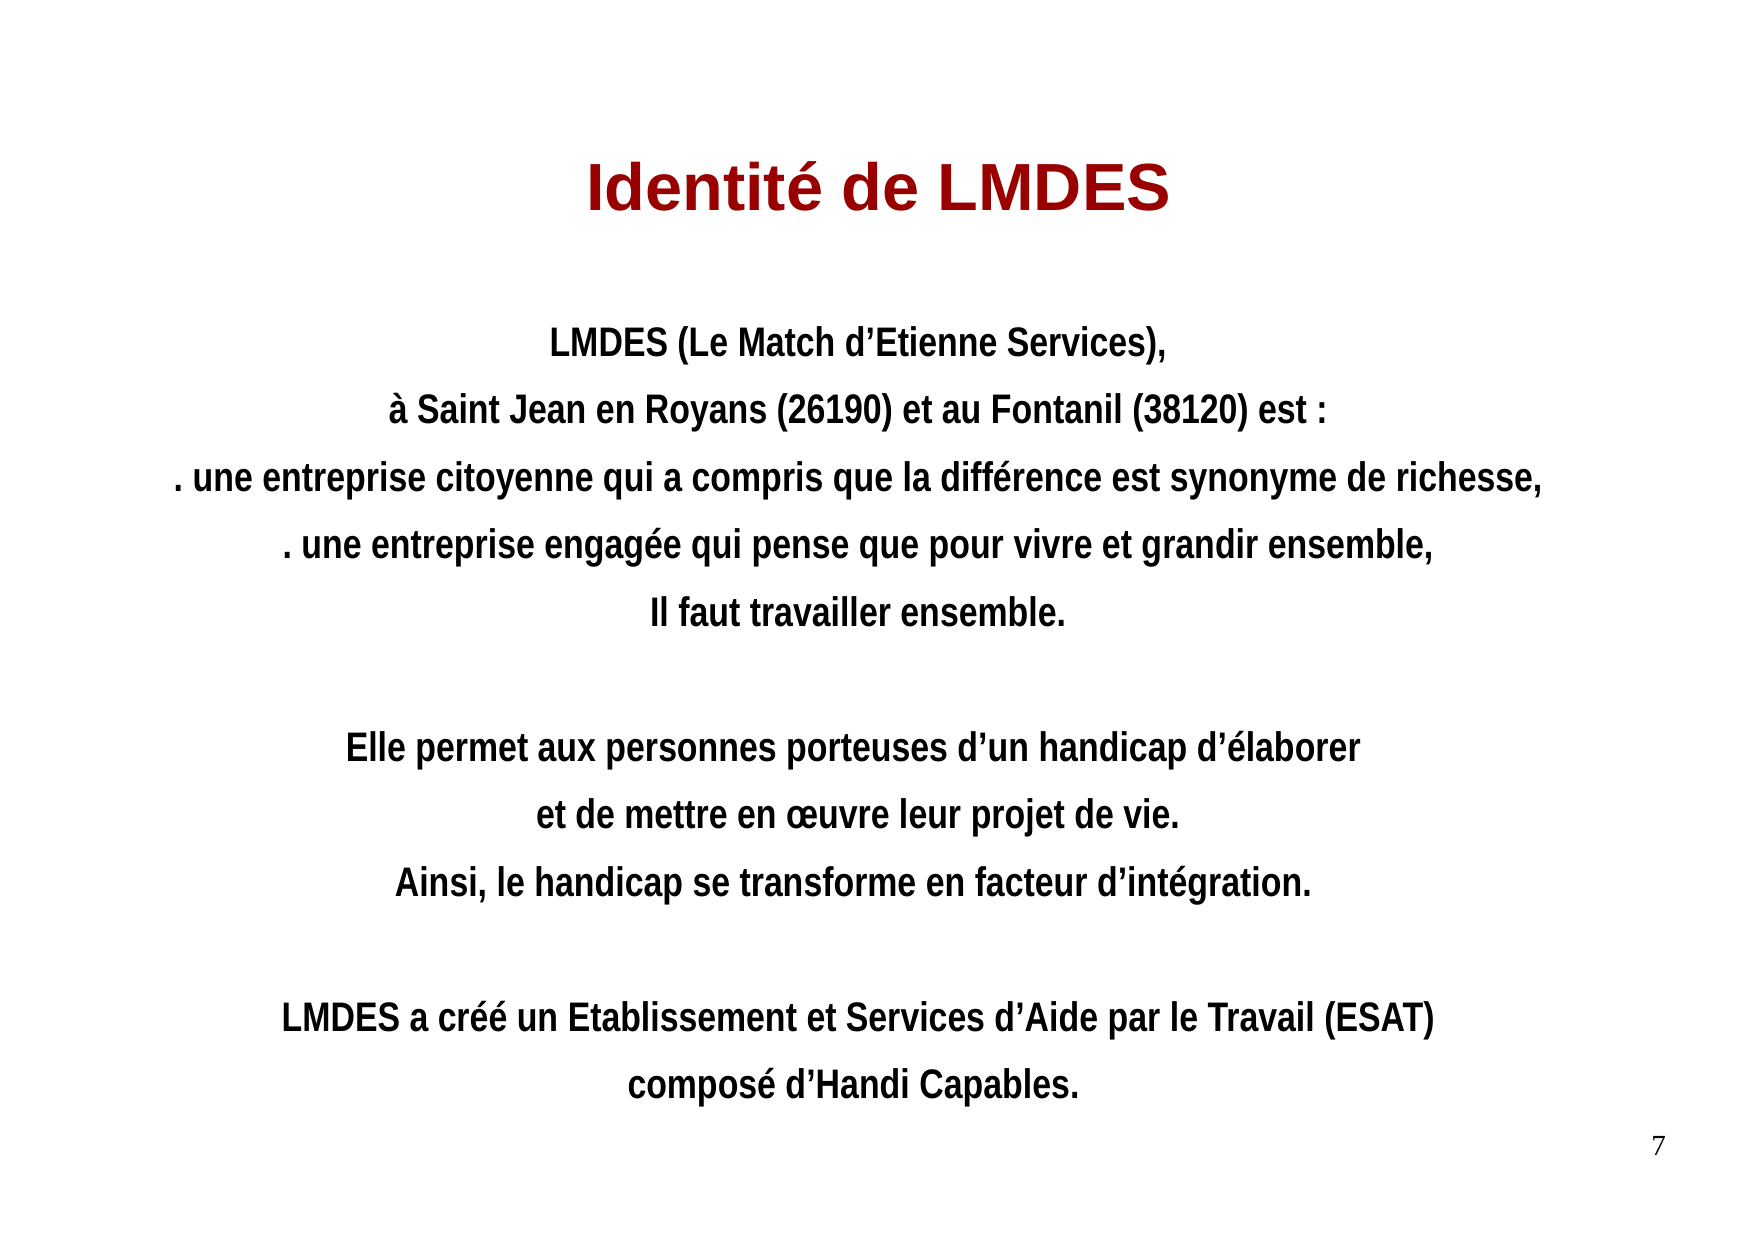

# Identité de LMDES
 LMDES (Le Match d’Etienne Services),
à Saint Jean en Royans (26190) et au Fontanil (38120) est :
. une entreprise citoyenne qui a compris que la différence est synonyme de richesse,
. une entreprise engagée qui pense que pour vivre et grandir ensemble,
Il faut travailler ensemble.
Elle permet aux personnes porteuses d’un handicap d’élaborer
et de mettre en œuvre leur projet de vie.
Ainsi, le handicap se transforme en facteur d’intégration.
 LMDES a créé un Etablissement et Services d’Aide par le Travail (ESAT)
composé d’Handi Capables.
7